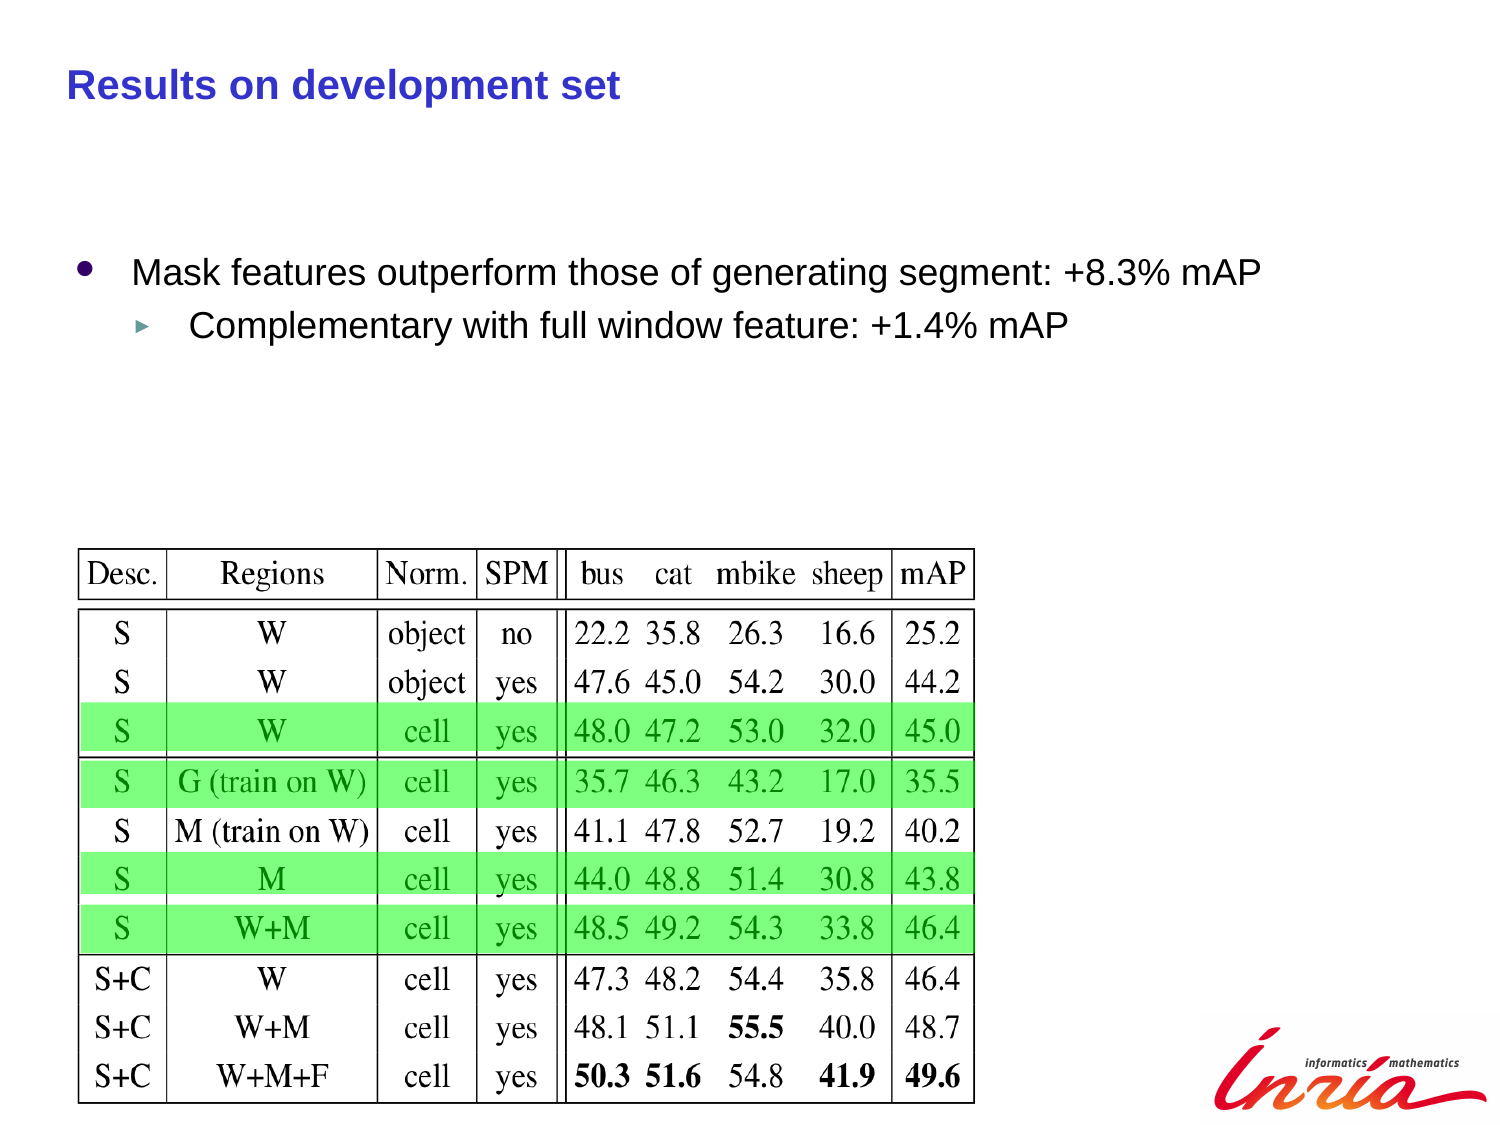

# Results on development set
Mask features outperform those of generating segment: +8.3% mAP
Complementary with full window feature: +1.4% mAP